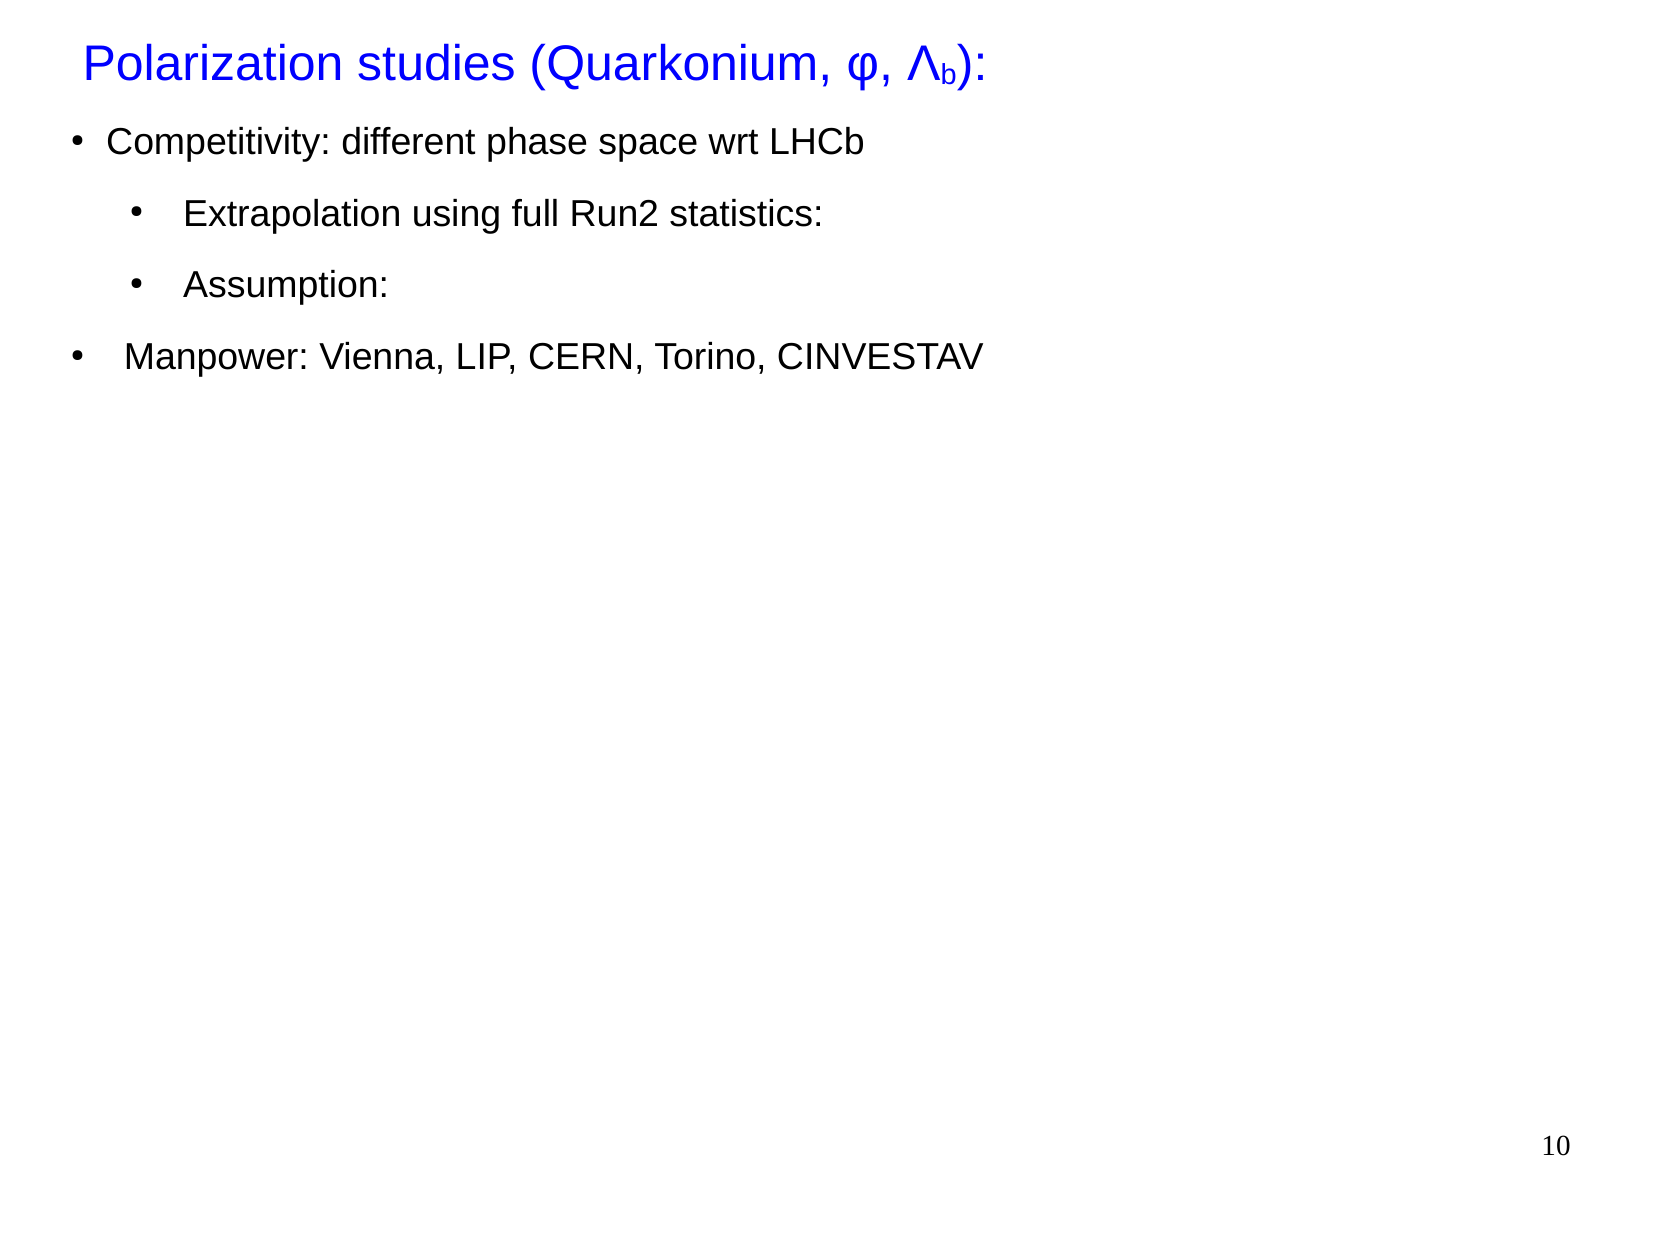

# Polarization studies (Quarkonium, φ, Λb):
Competitivity: different phase space wrt LHCb
Extrapolation using full Run2 statistics:
Assumption:
Manpower: Vienna, LIP, CERN, Torino, CINVESTAV
10